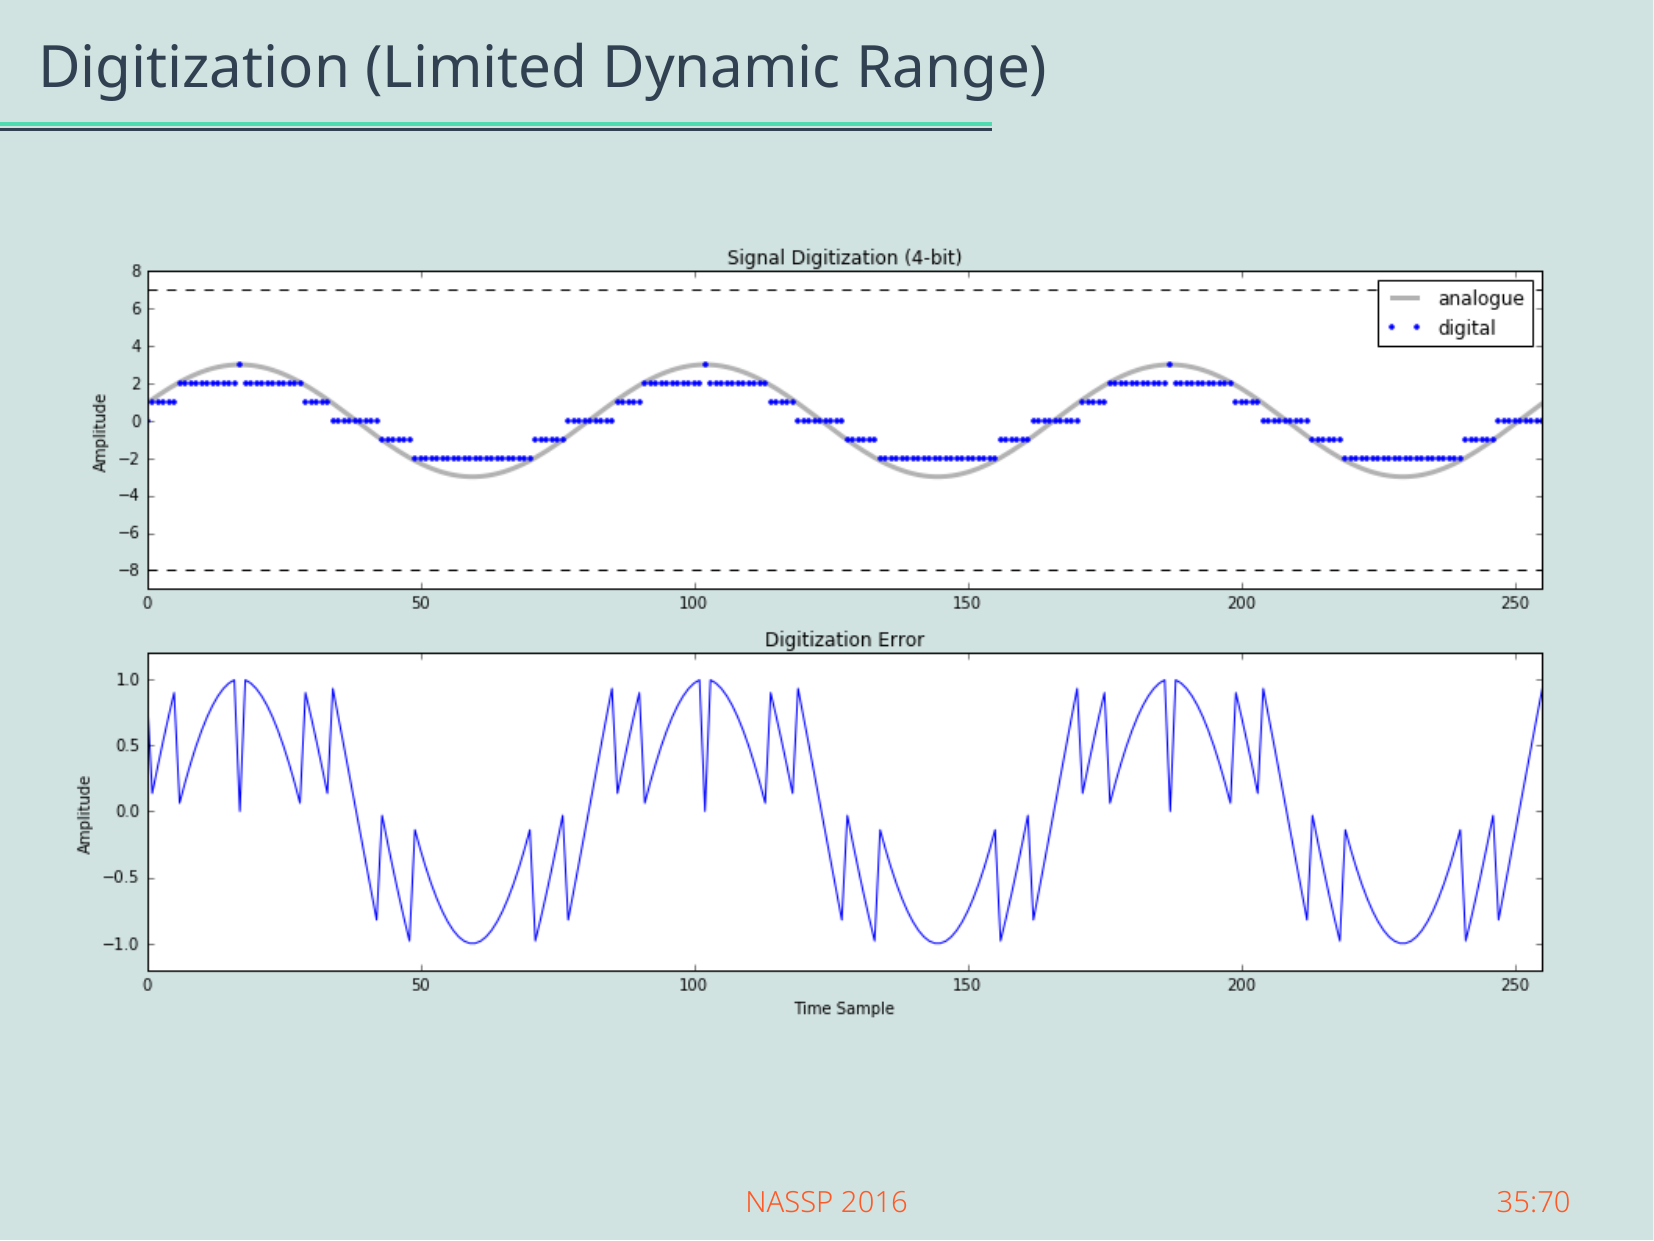

Digitization (Limited Dynamic Range)
NASSP 2016
35